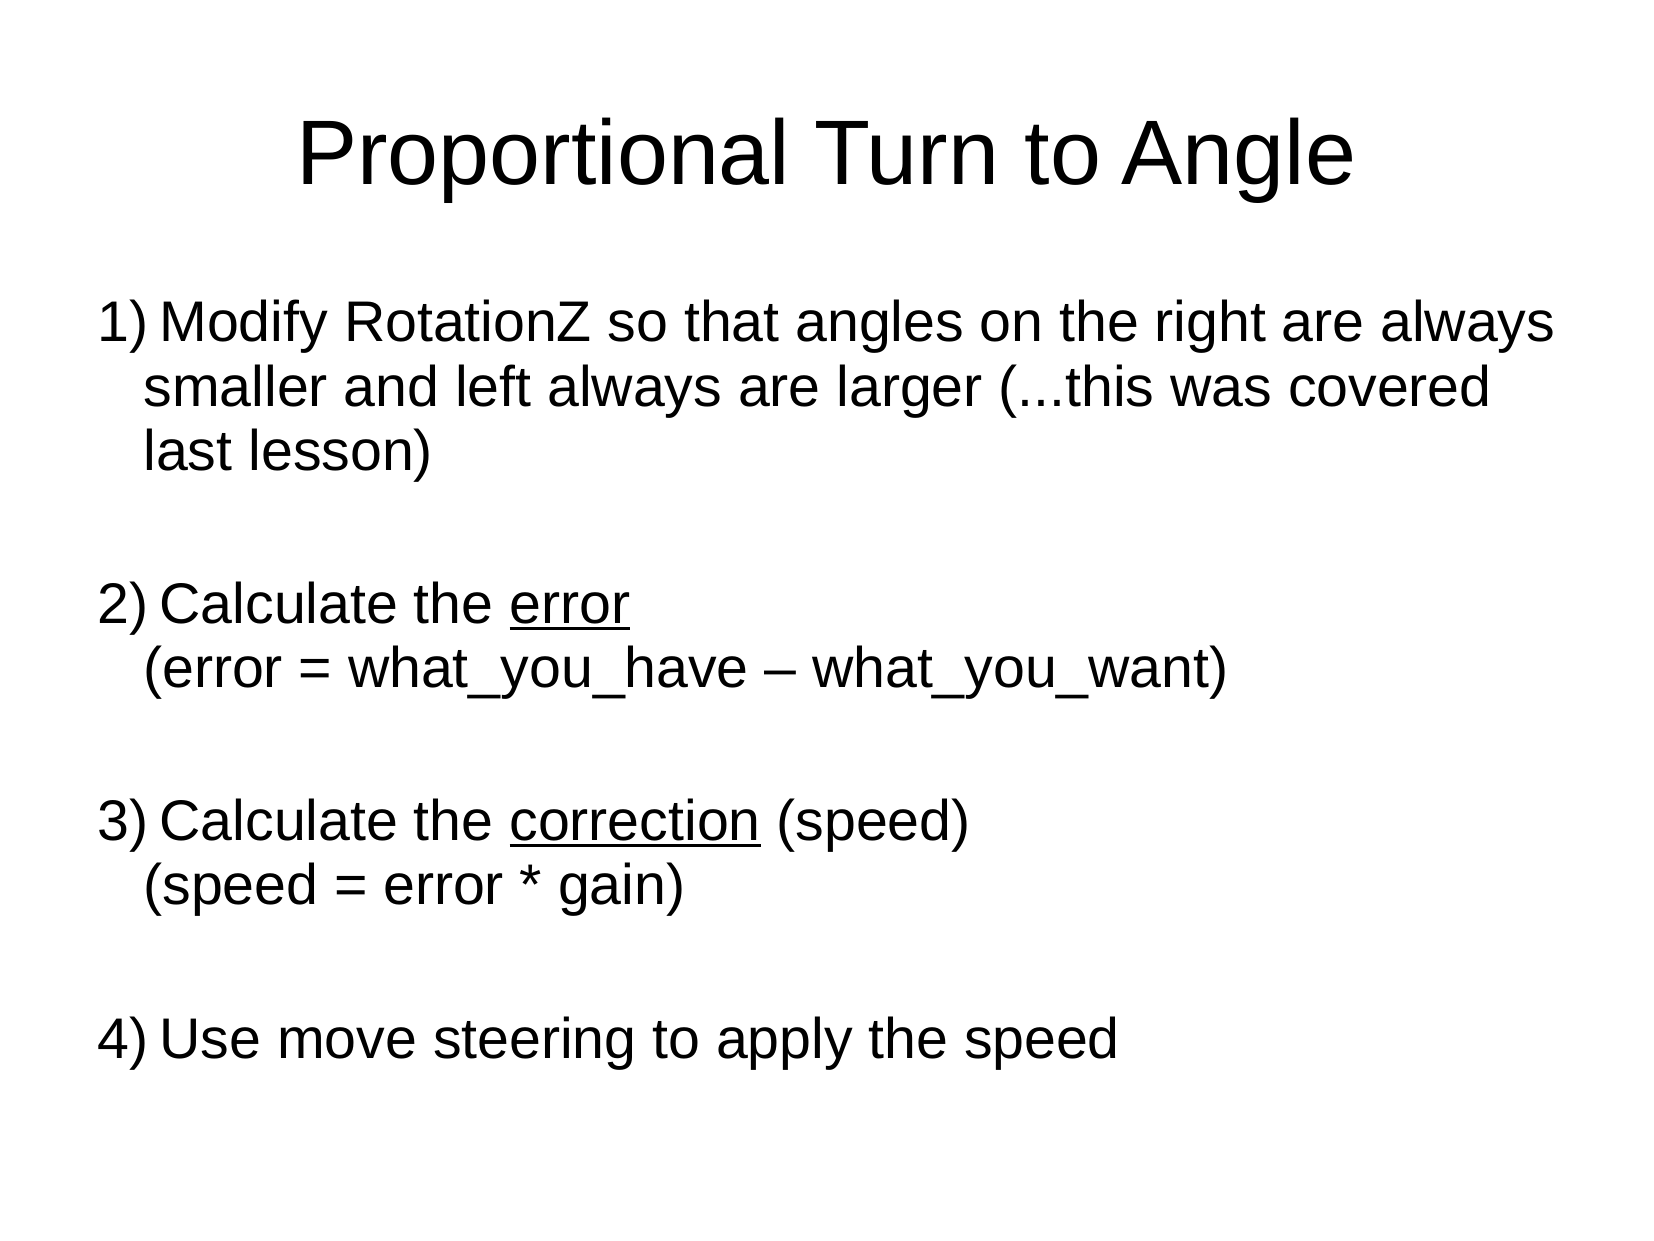

# Proportional Turn to Angle
 Modify RotationZ so that angles on the right are always smaller and left always are larger (...this was covered last lesson)
 Calculate the error
(error = what_you_have – what_you_want)
 Calculate the correction (speed)
(speed = error * gain)
 Use move steering to apply the speed